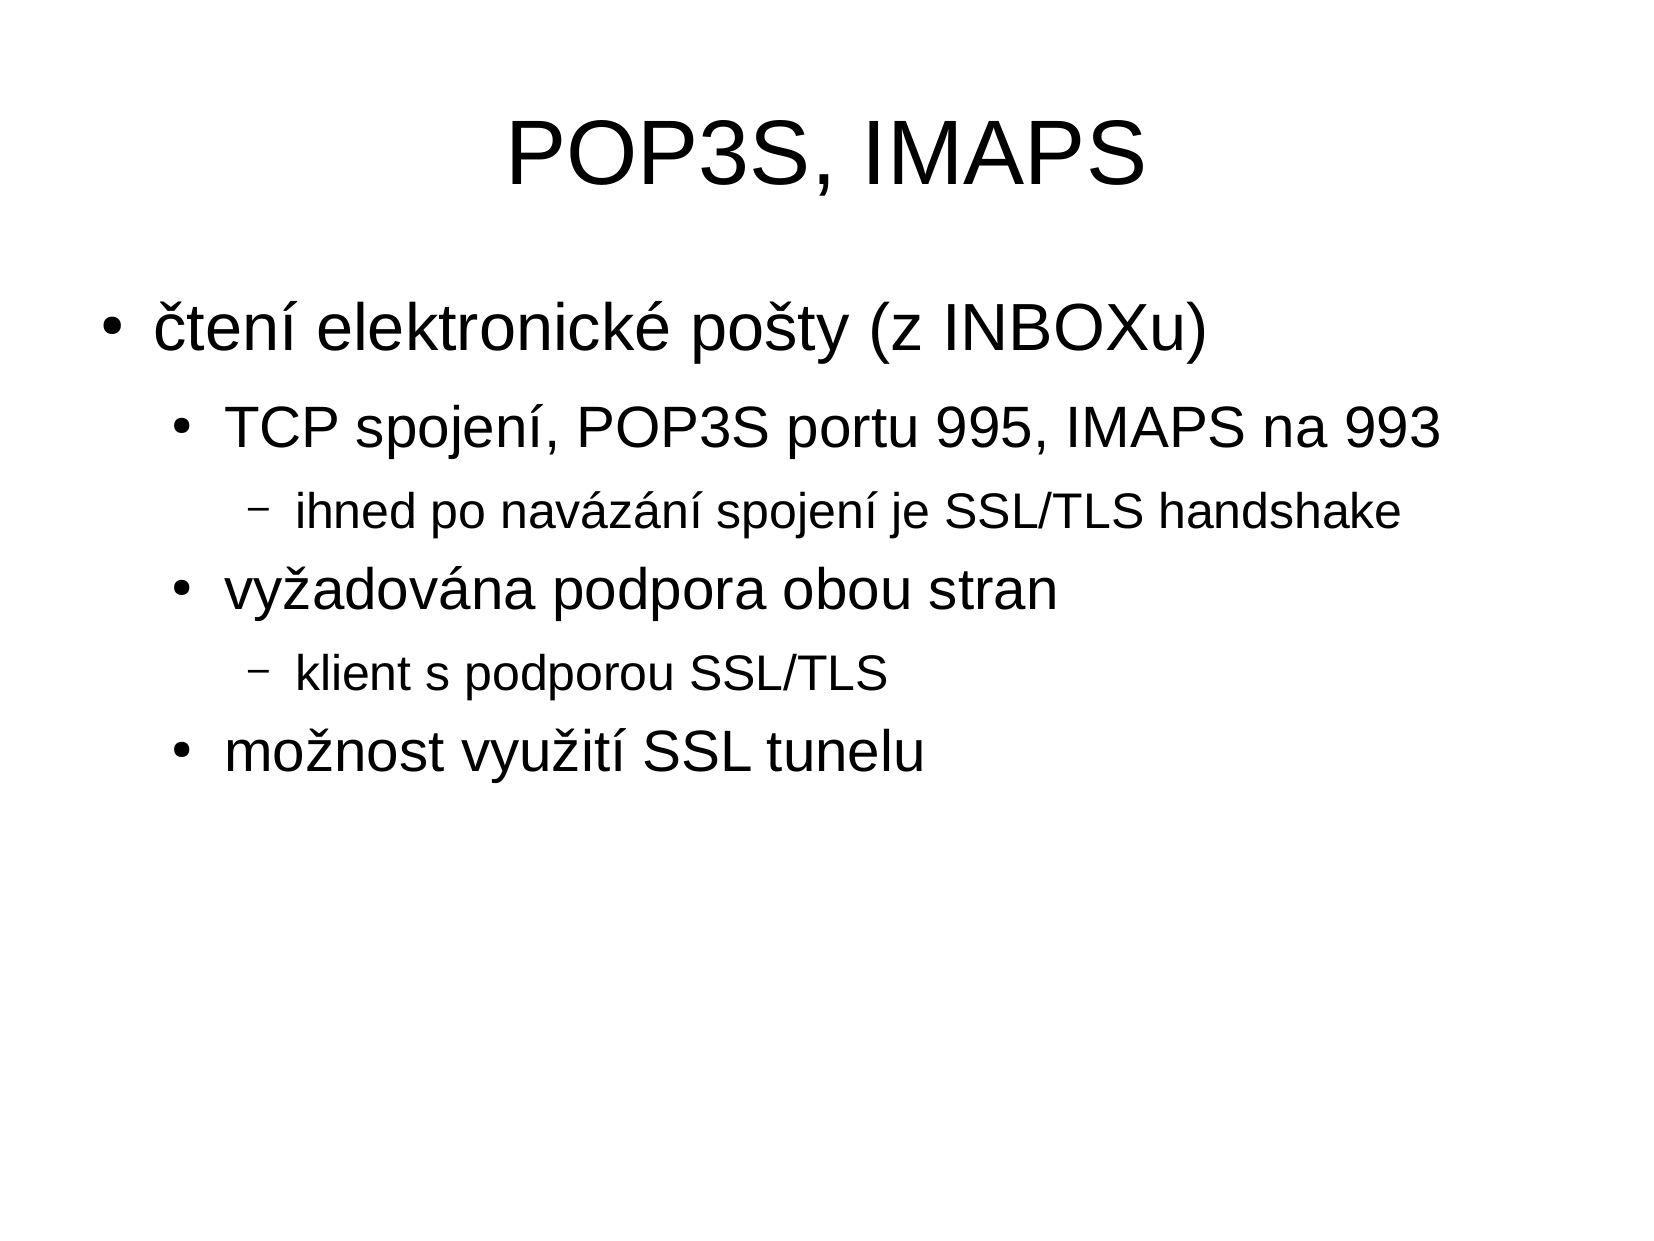

# POP3S, IMAPS
čtení elektronické pošty (z INBOXu)
TCP spojení, POP3S portu 995, IMAPS na 993
ihned po navázání spojení je SSL/TLS handshake
vyžadována podpora obou stran
klient s podporou SSL/TLS
možnost využití SSL tunelu